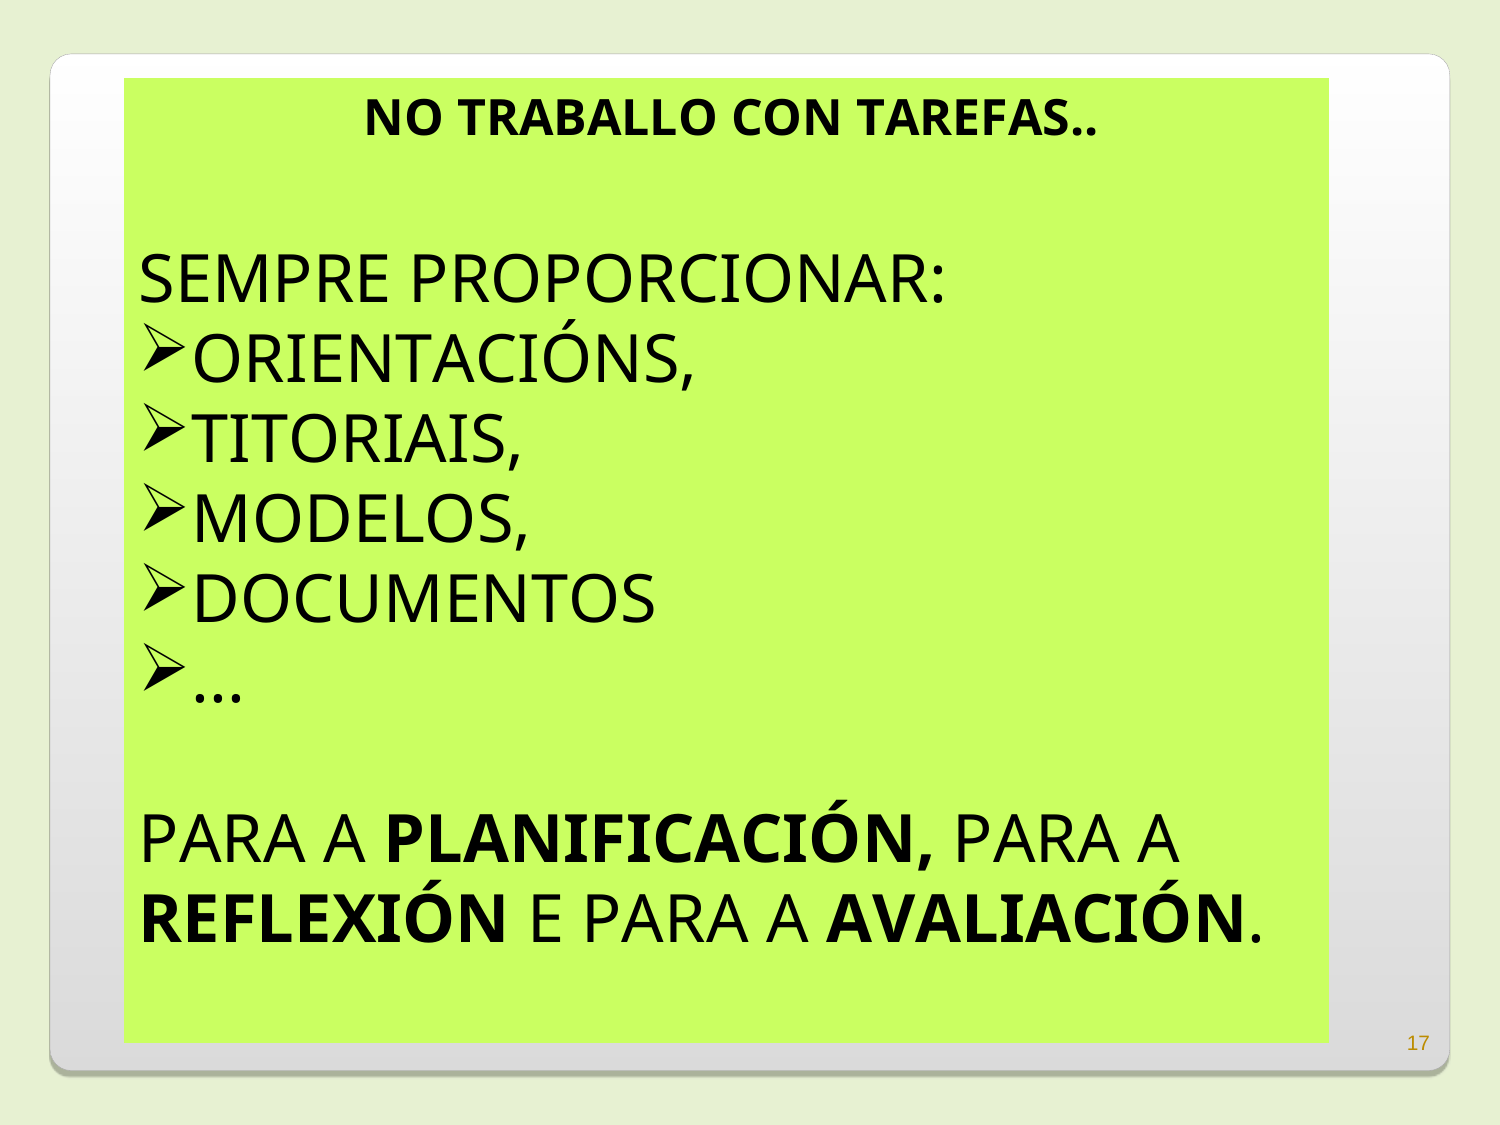

| NO TRABALLO CON TAREFAS.. SEMPRE PROPORCIONAR: ORIENTACIÓNS, TITORIAIS, MODELOS, DOCUMENTOS ... PARA A PLANIFICACIÓN, PARA A REFLEXIÓN E PARA A AVALIACIÓN. |
| --- |